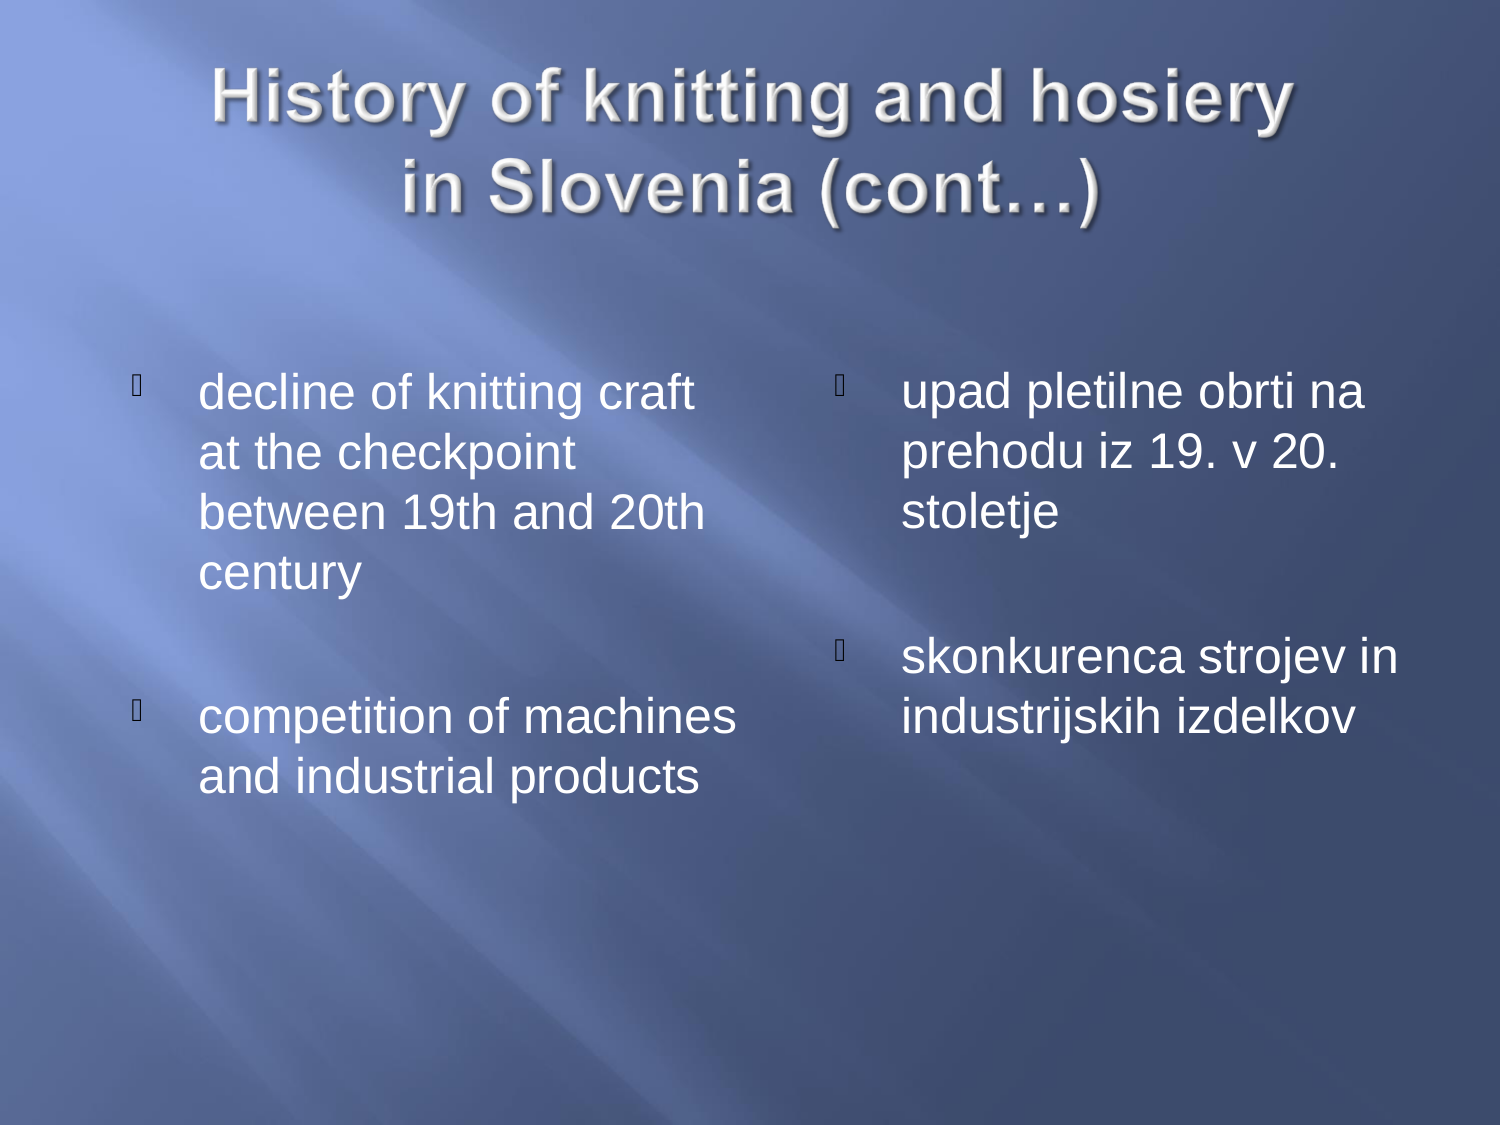

upad pletilne obrti na prehodu iz 19. v 20. stoletje
skonkurenca strojev in industrijskih izdelkov
# decline of knitting craft at the checkpoint between 19th and 20th century
competition of machines and industrial products